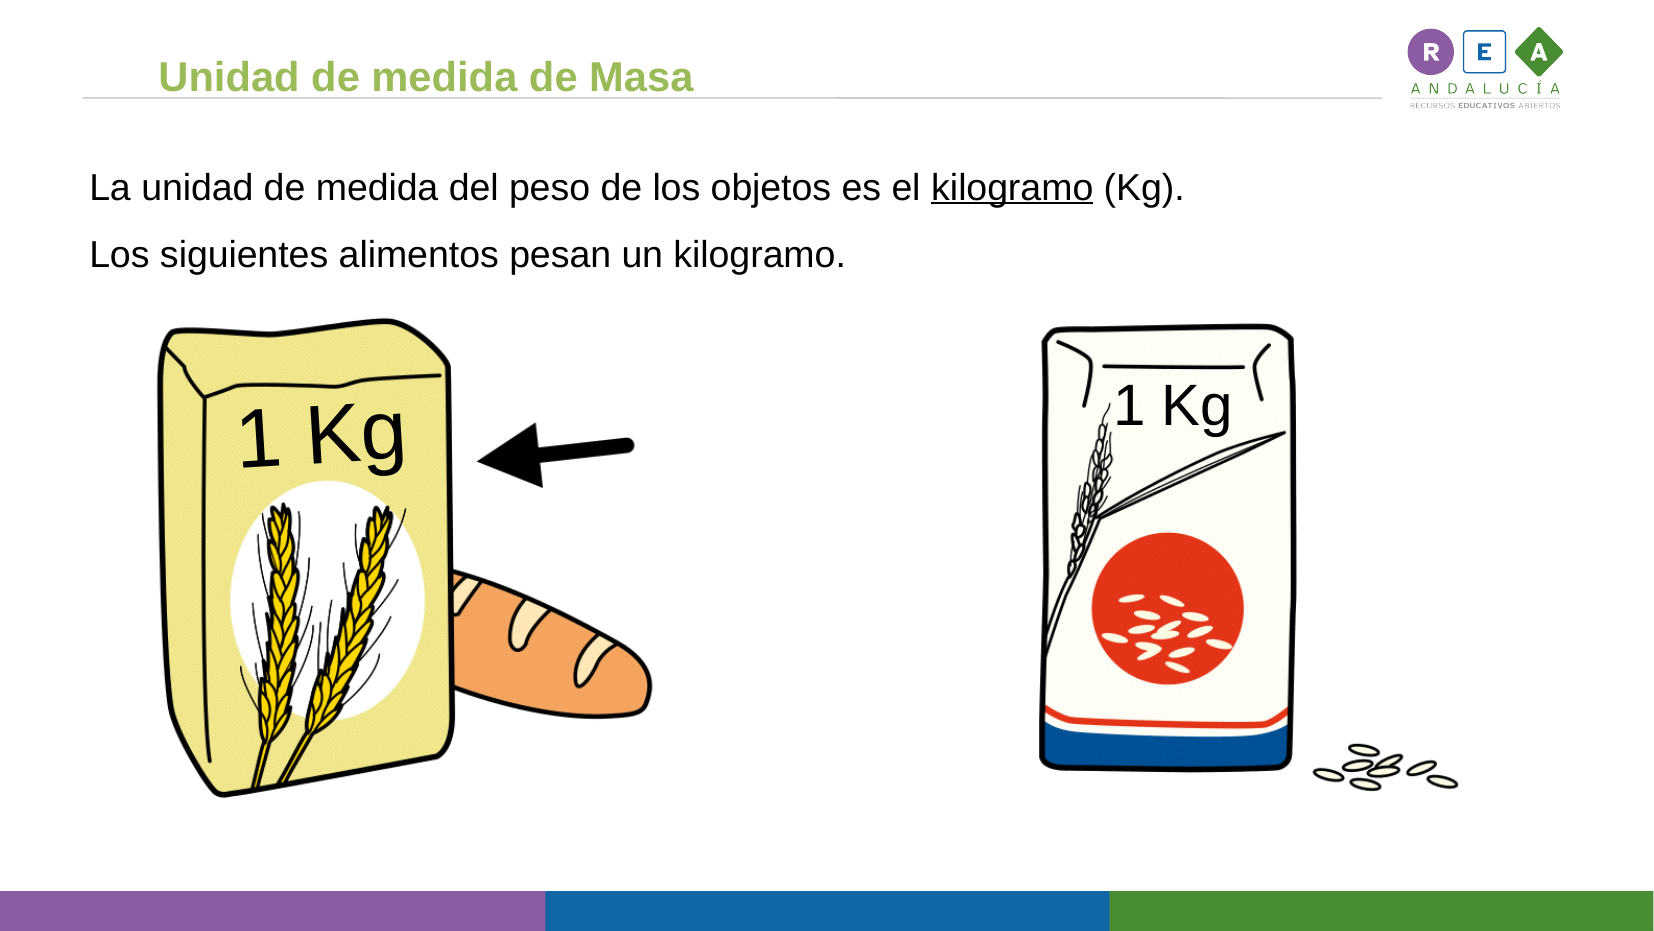

Unidad de medida de Masa
La unidad de medida del peso de los objetos es el kilogramo (Kg).
Los siguientes alimentos pesan un kilogramo.
1 Kg
1 Kg